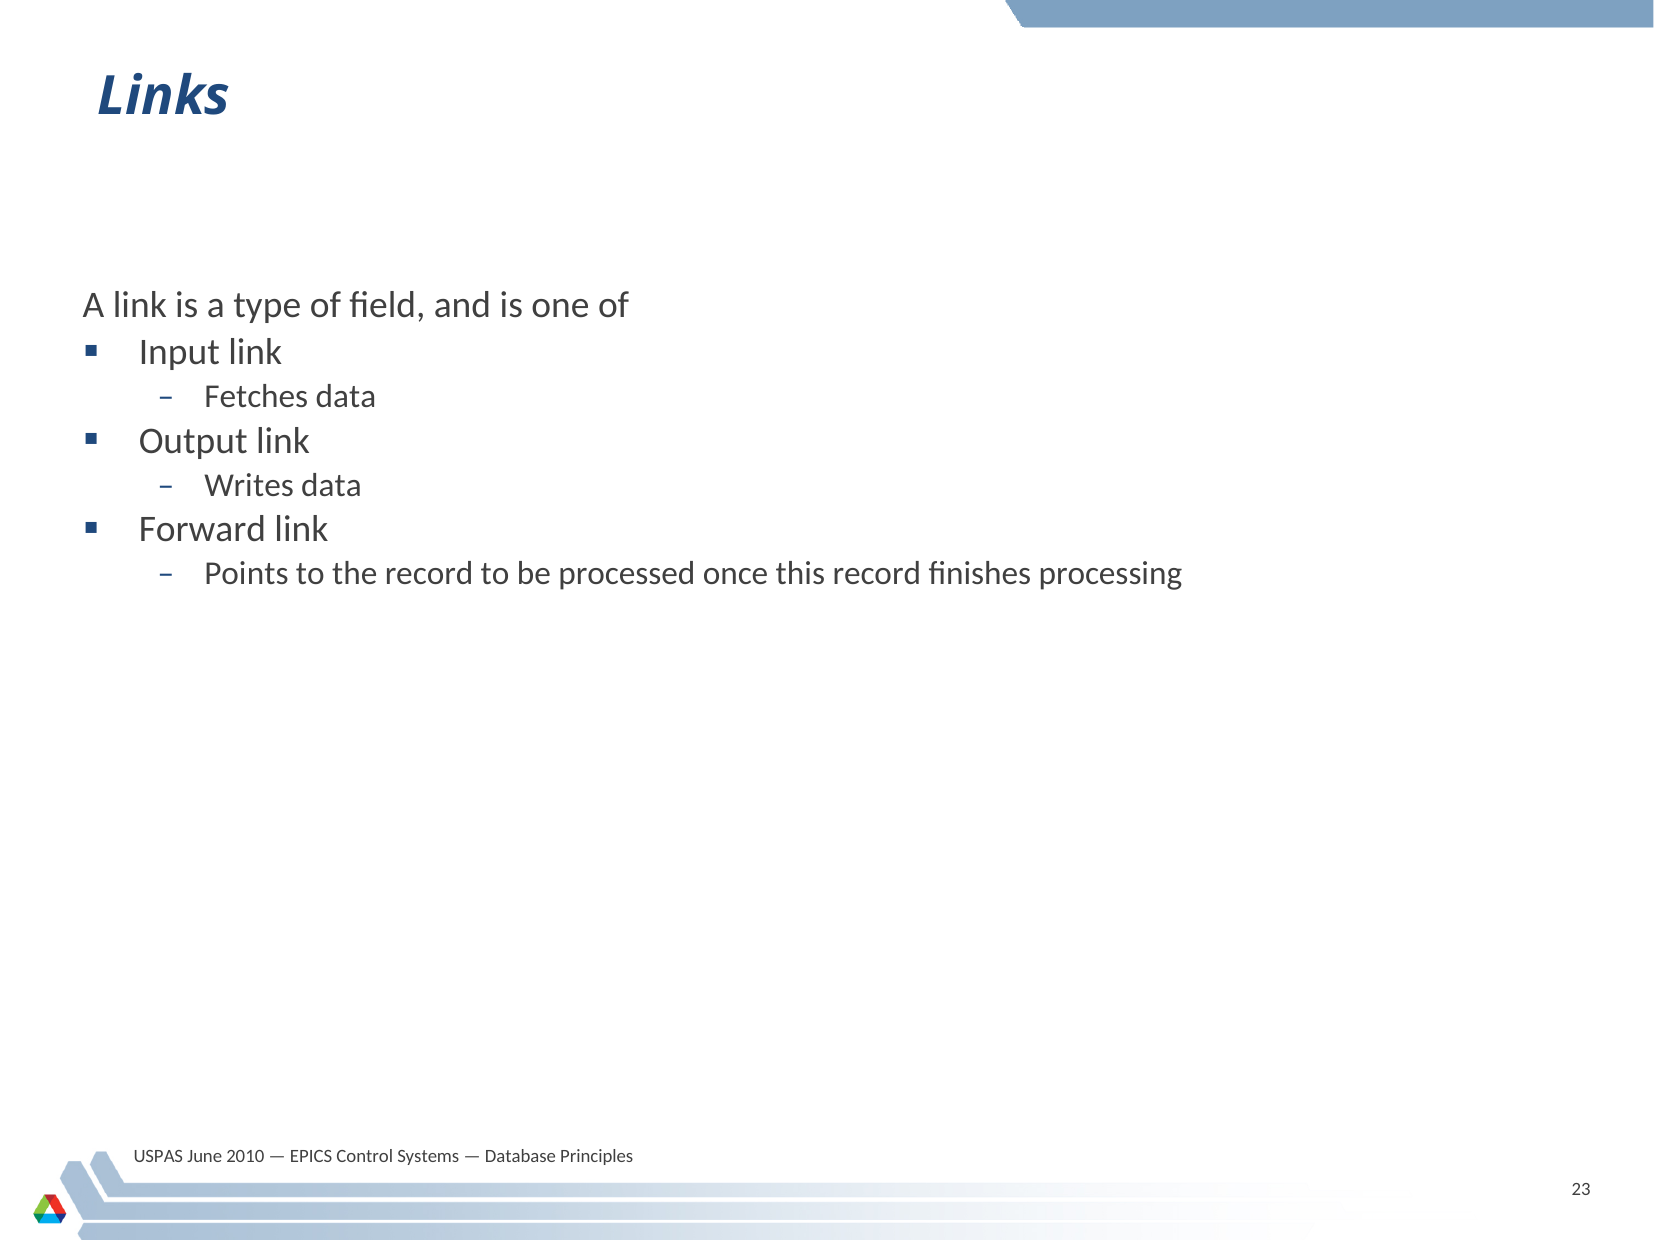

# Links
A link is a type of field, and is one of
Input link
Fetches data
Output link
Writes data
Forward link
Points to the record to be processed once this record finishes processing
USPAS June 2010 — EPICS Control Systems — Database Principles
23